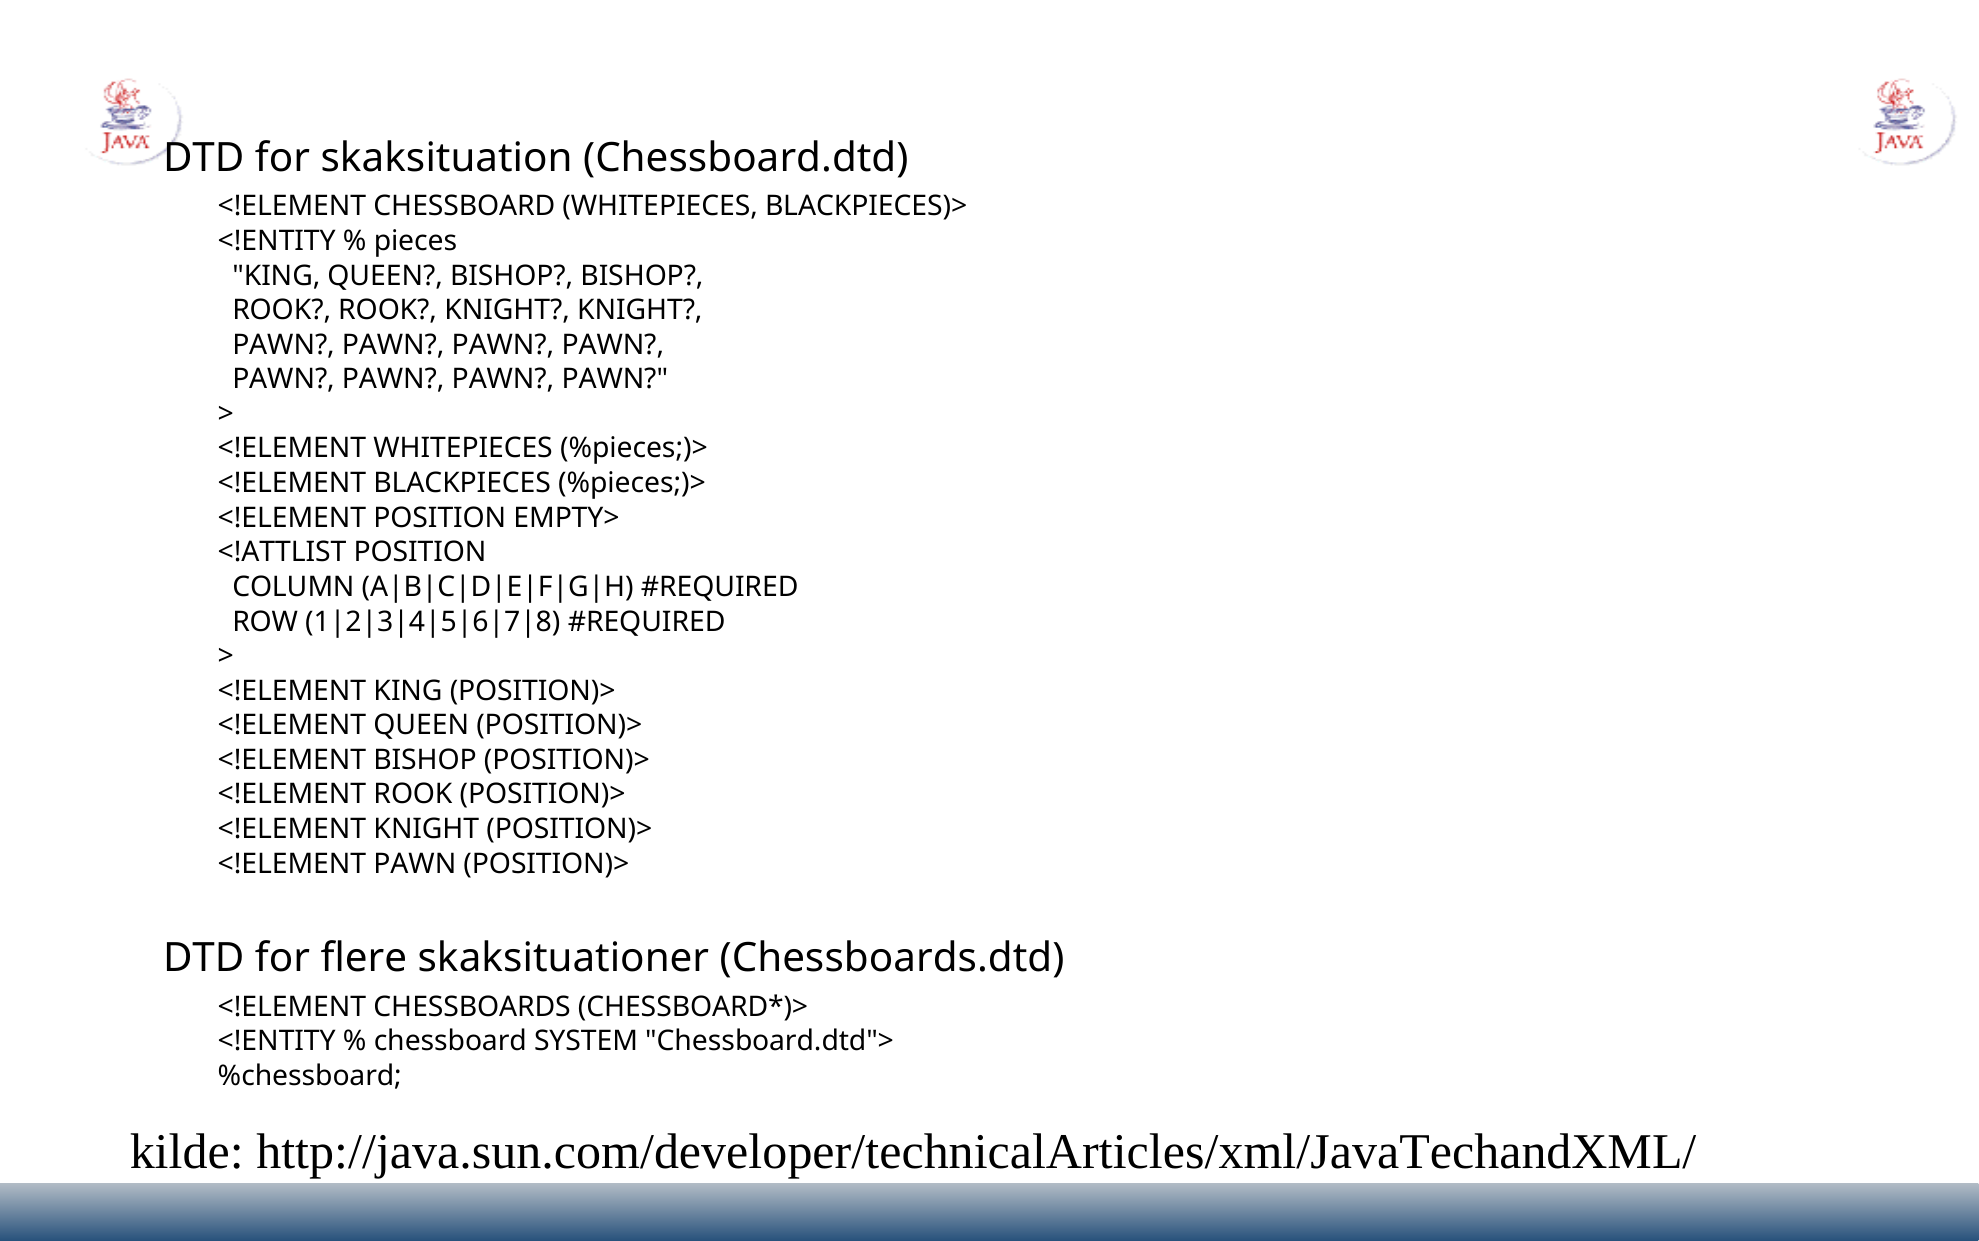

#
DTD for skaksituation (Chessboard.dtd)
	<!ELEMENT CHESSBOARD (WHITEPIECES, BLACKPIECES)>
<!ENTITY % pieces
 "KING, QUEEN?, BISHOP?, BISHOP?,
 ROOK?, ROOK?, KNIGHT?, KNIGHT?,
 PAWN?, PAWN?, PAWN?, PAWN?,
 PAWN?, PAWN?, PAWN?, PAWN?"
>
<!ELEMENT WHITEPIECES (%pieces;)>
<!ELEMENT BLACKPIECES (%pieces;)>
<!ELEMENT POSITION EMPTY>
<!ATTLIST POSITION
 COLUMN (A|B|C|D|E|F|G|H) #REQUIRED
 ROW (1|2|3|4|5|6|7|8) #REQUIRED
>
<!ELEMENT KING (POSITION)>
<!ELEMENT QUEEN (POSITION)>
<!ELEMENT BISHOP (POSITION)>
<!ELEMENT ROOK (POSITION)>
<!ELEMENT KNIGHT (POSITION)>
<!ELEMENT PAWN (POSITION)>
DTD for flere skaksituationer (Chessboards.dtd)
	<!ELEMENT CHESSBOARDS (CHESSBOARD*)>
<!ENTITY % chessboard SYSTEM "Chessboard.dtd">
%chessboard;
kilde: http://java.sun.com/developer/technicalArticles/xml/JavaTechandXML/